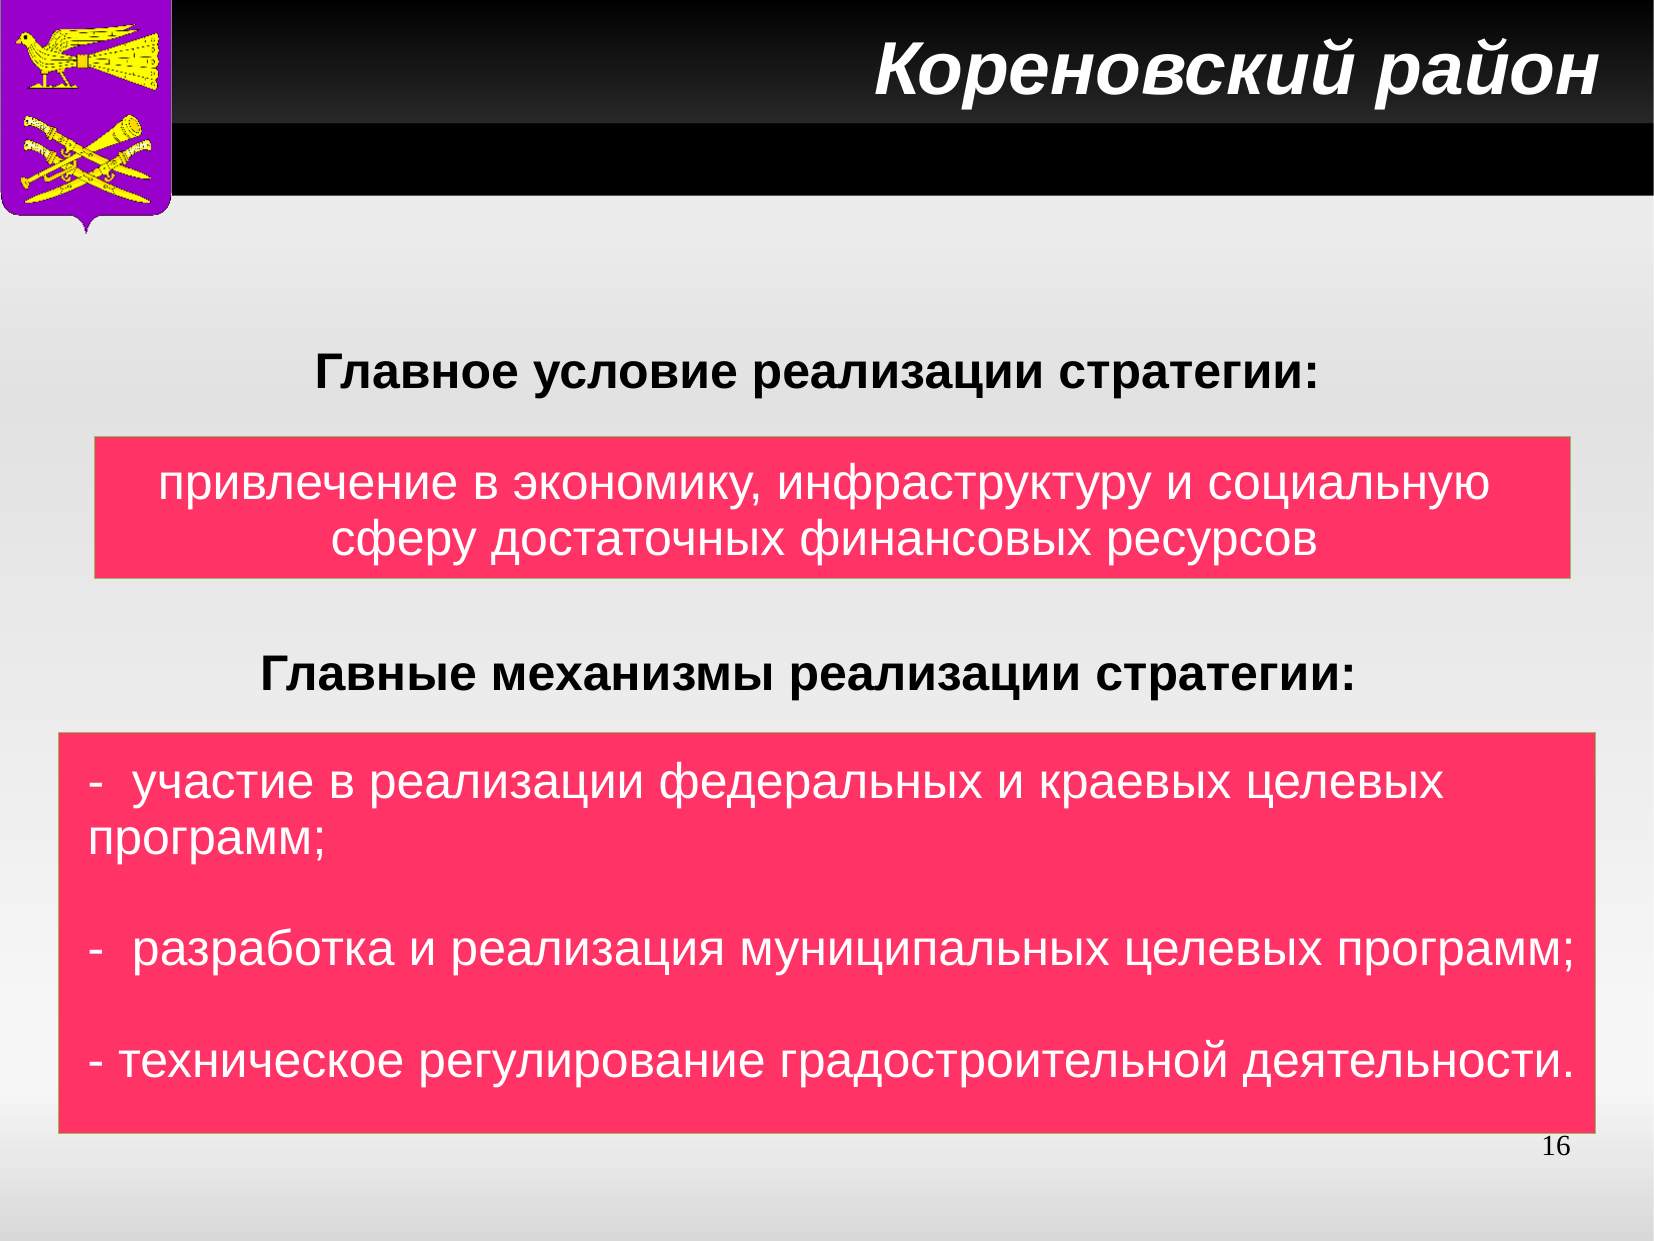

Кореновский район
Главное условие реализации стратегии:
привлечение в экономику, инфраструктуру и социальную сферу достаточных финансовых ресурсов
Главные механизмы реализации стратегии:
- участие в реализации федеральных и краевых целевых программ;
- разработка и реализация муниципальных целевых программ;
- техническое регулирование градостроительной деятельности.
16